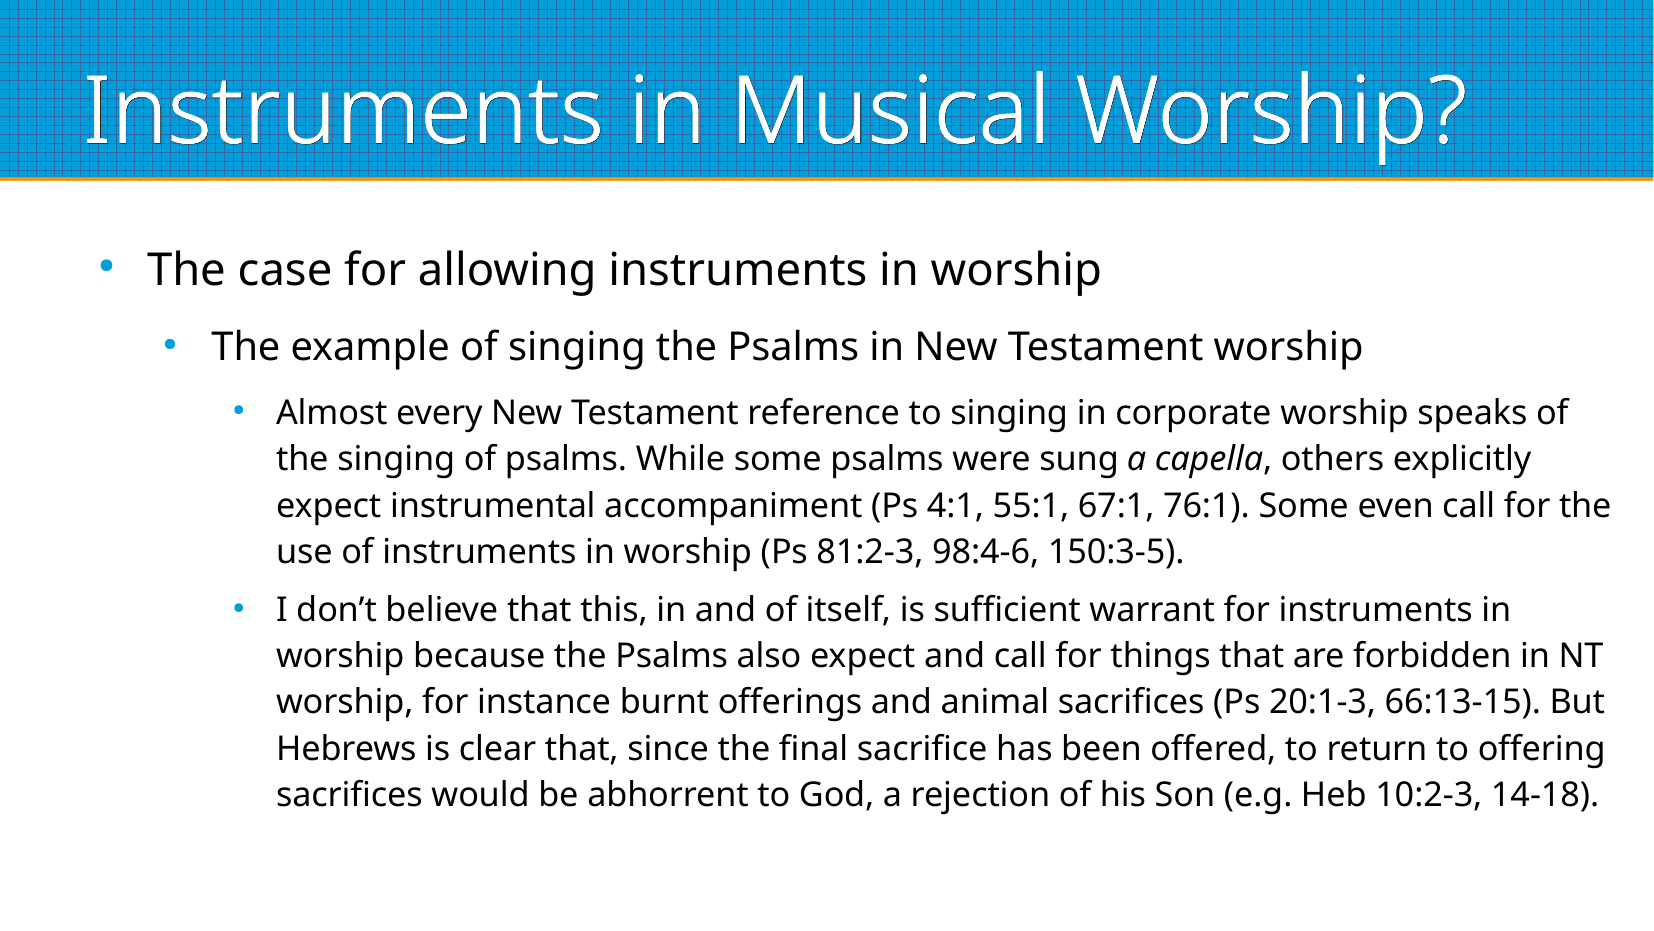

# Instruments in Musical Worship?
The case for allowing instruments in worship
The example of singing the Psalms in New Testament worship
Almost every New Testament reference to singing in corporate worship speaks of the singing of psalms. While some psalms were sung a capella, others explicitly expect instrumental accompaniment (Ps 4:1, 55:1, 67:1, 76:1). Some even call for the use of instruments in worship (Ps 81:2-3, 98:4-6, 150:3-5).
I don’t believe that this, in and of itself, is sufficient warrant for instruments in worship because the Psalms also expect and call for things that are forbidden in NT worship, for instance burnt offerings and animal sacrifices (Ps 20:1-3, 66:13-15). But Hebrews is clear that, since the final sacrifice has been offered, to return to offering sacrifices would be abhorrent to God, a rejection of his Son (e.g. Heb 10:2-3, 14-18).